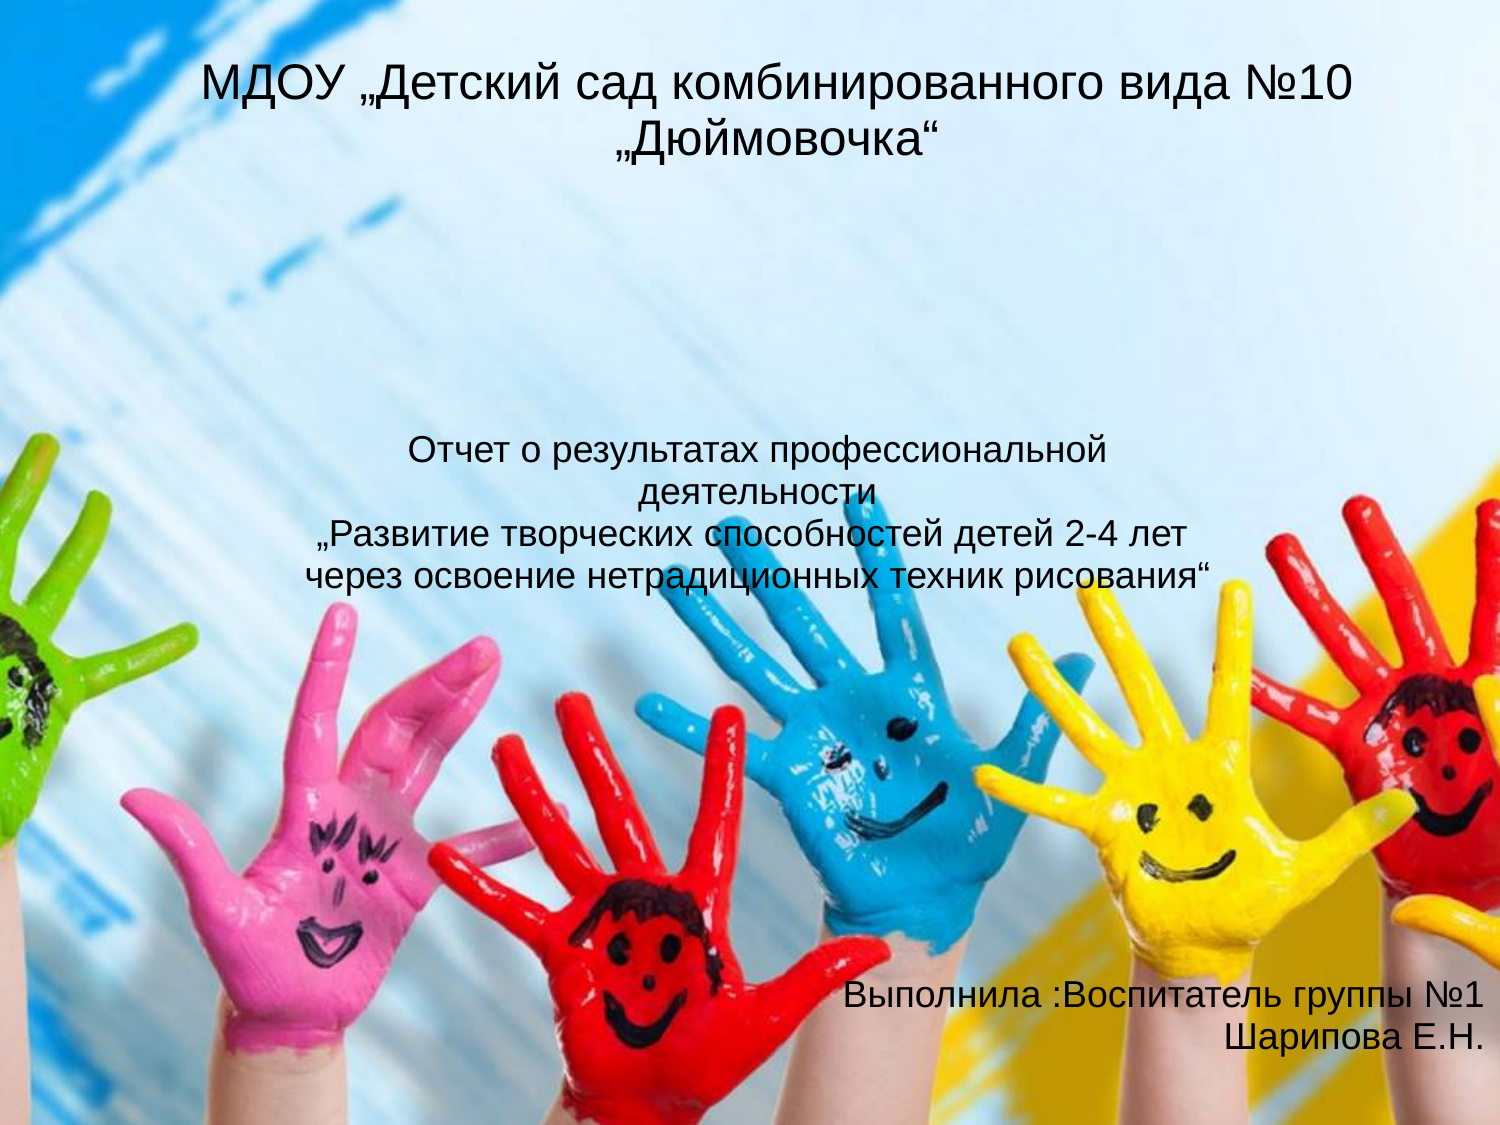

Выполнила :Воспитатель группы №1
Шарипова Е.Н.
#
МДОУ „Детский сад комбинированного вида №10 „Дюймовочка“
Отчет о результатах профессиональной деятельности
„Развитие творческих способностей детей 2-4 лет
через освоение нетрадиционных техник рисования“